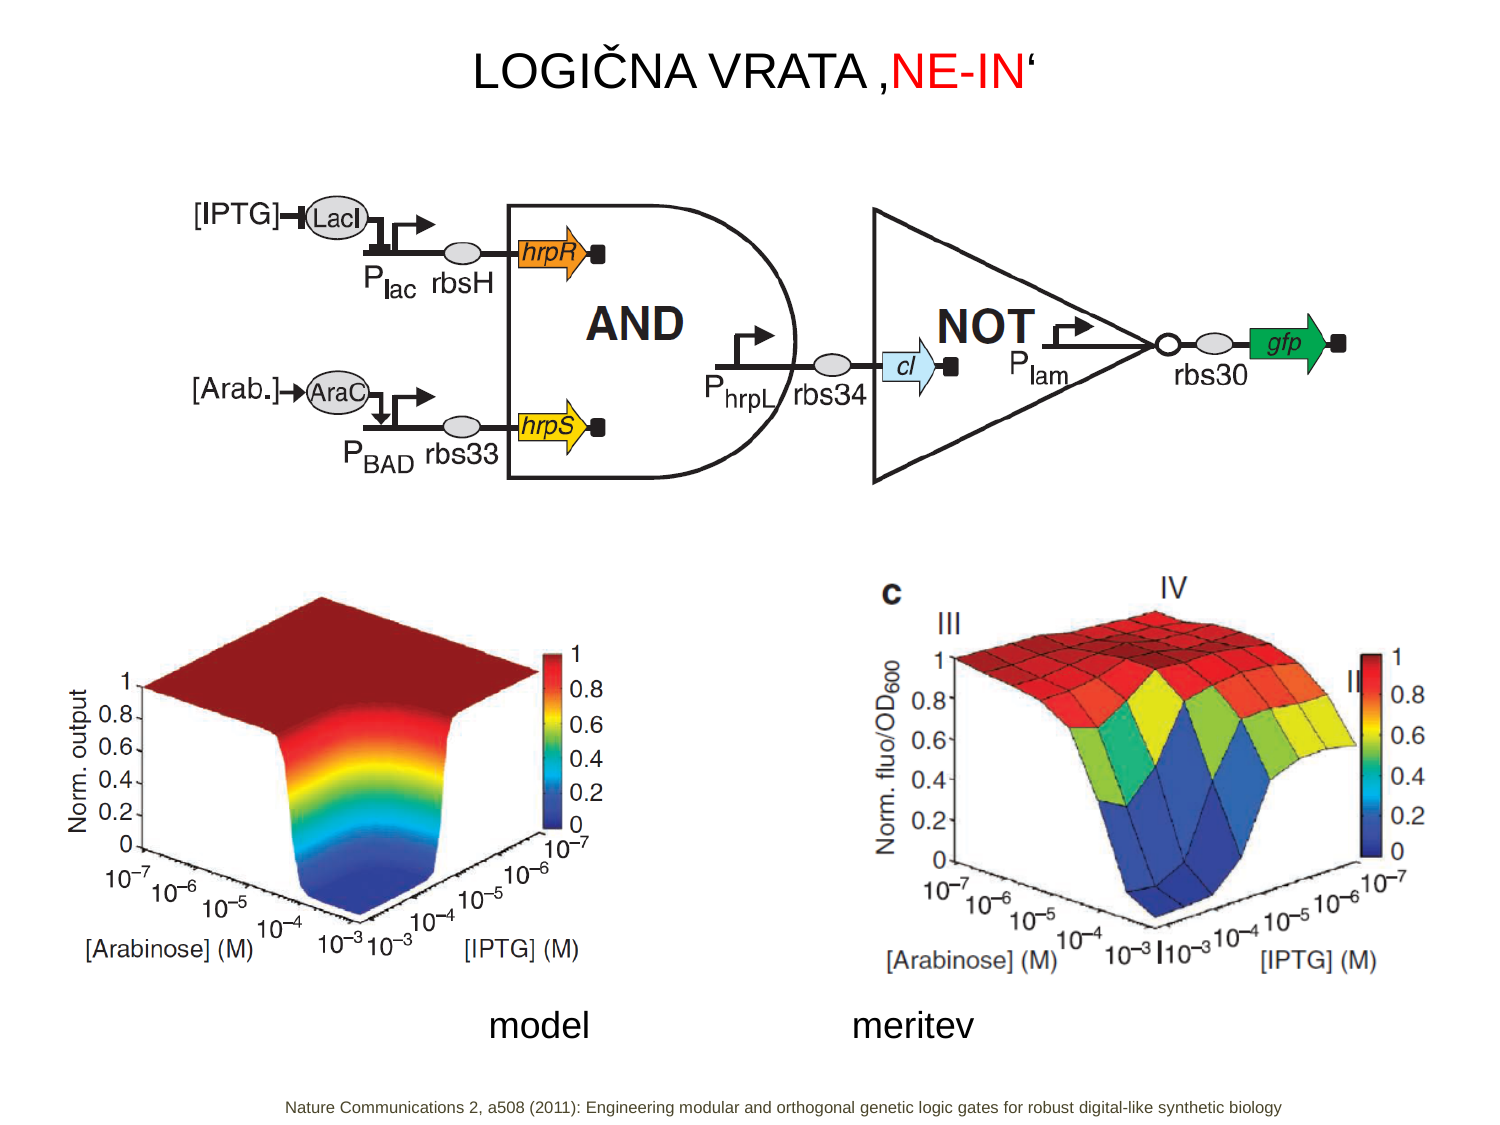

LOGIČNA VRATA ‚NE-IN‘
model meritev
 Nature Communications 2, a508 (2011): Engineering modular and orthogonal genetic logic gates for robust digital-like synthetic biology